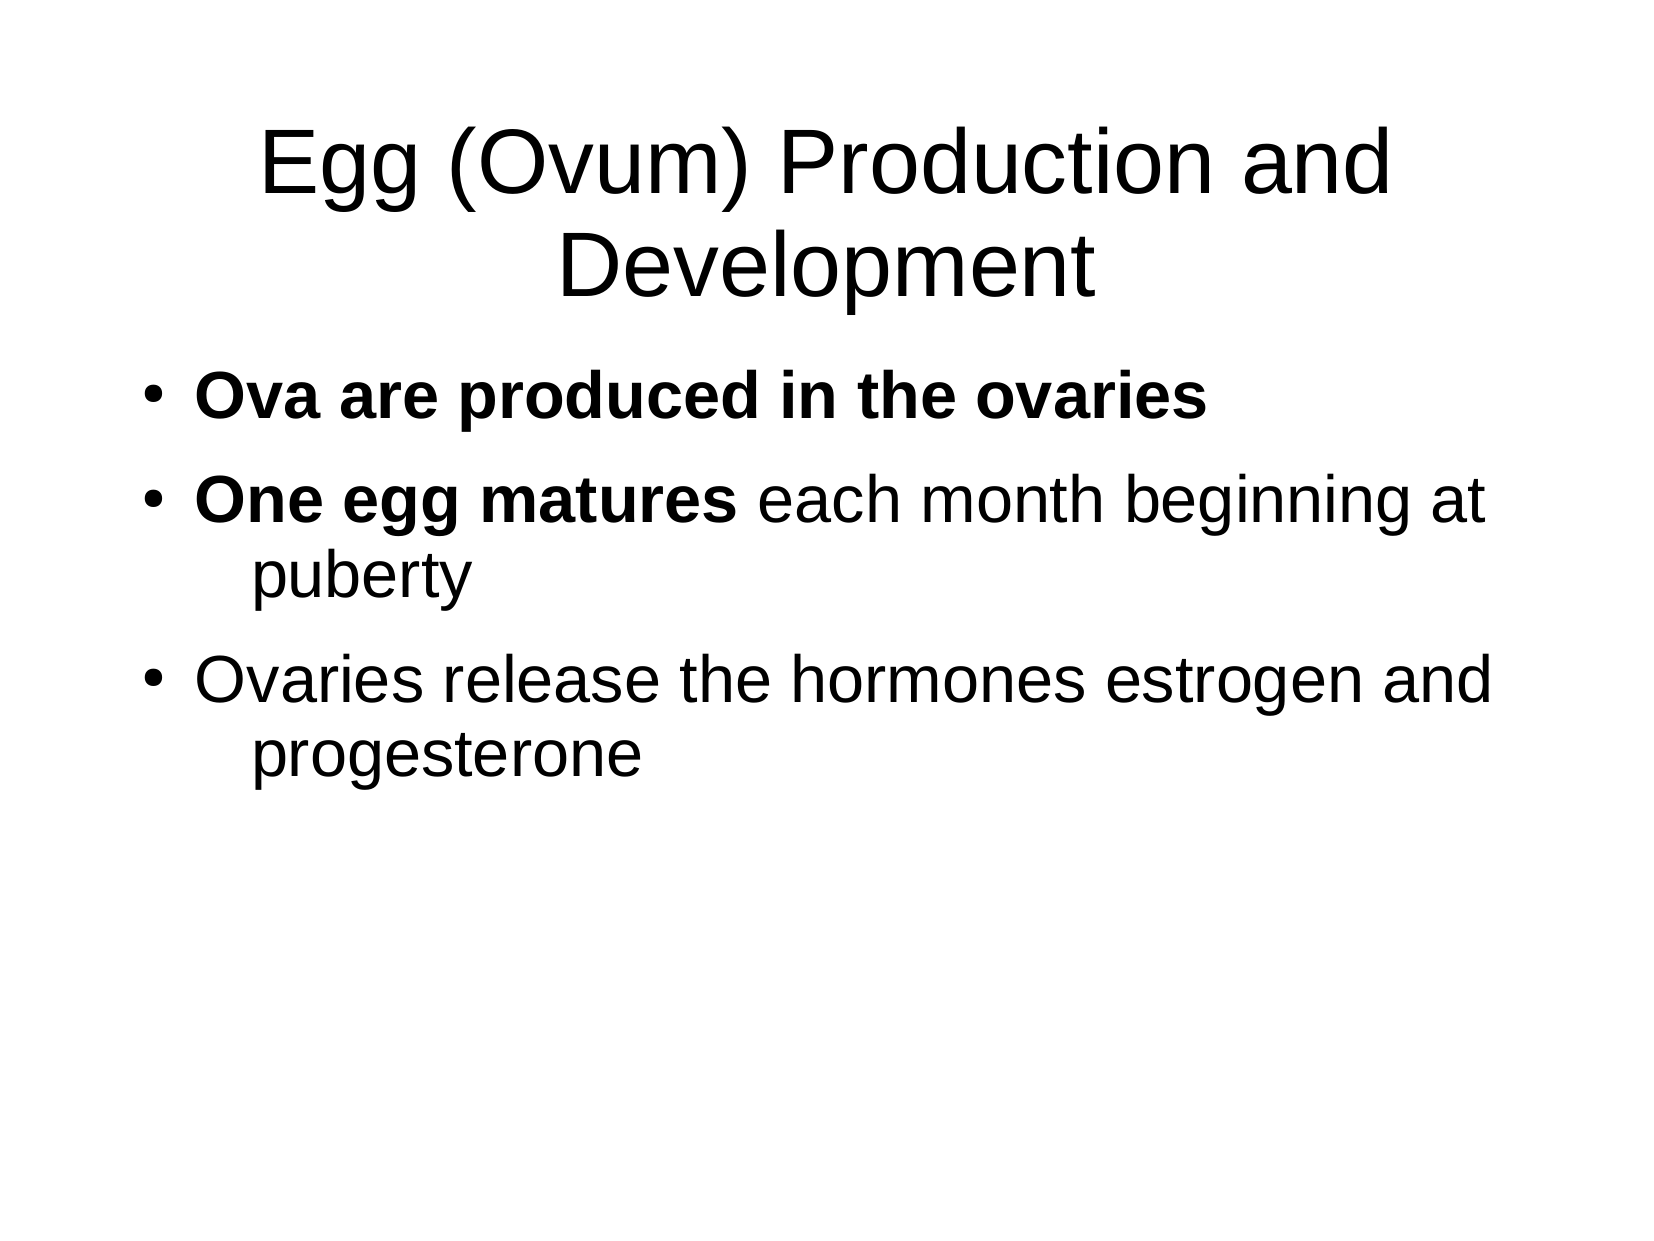

# Egg (Ovum) Production and Development
Ova are produced in the ovaries
One egg matures each month beginning at puberty
Ovaries release the hormones estrogen and progesterone